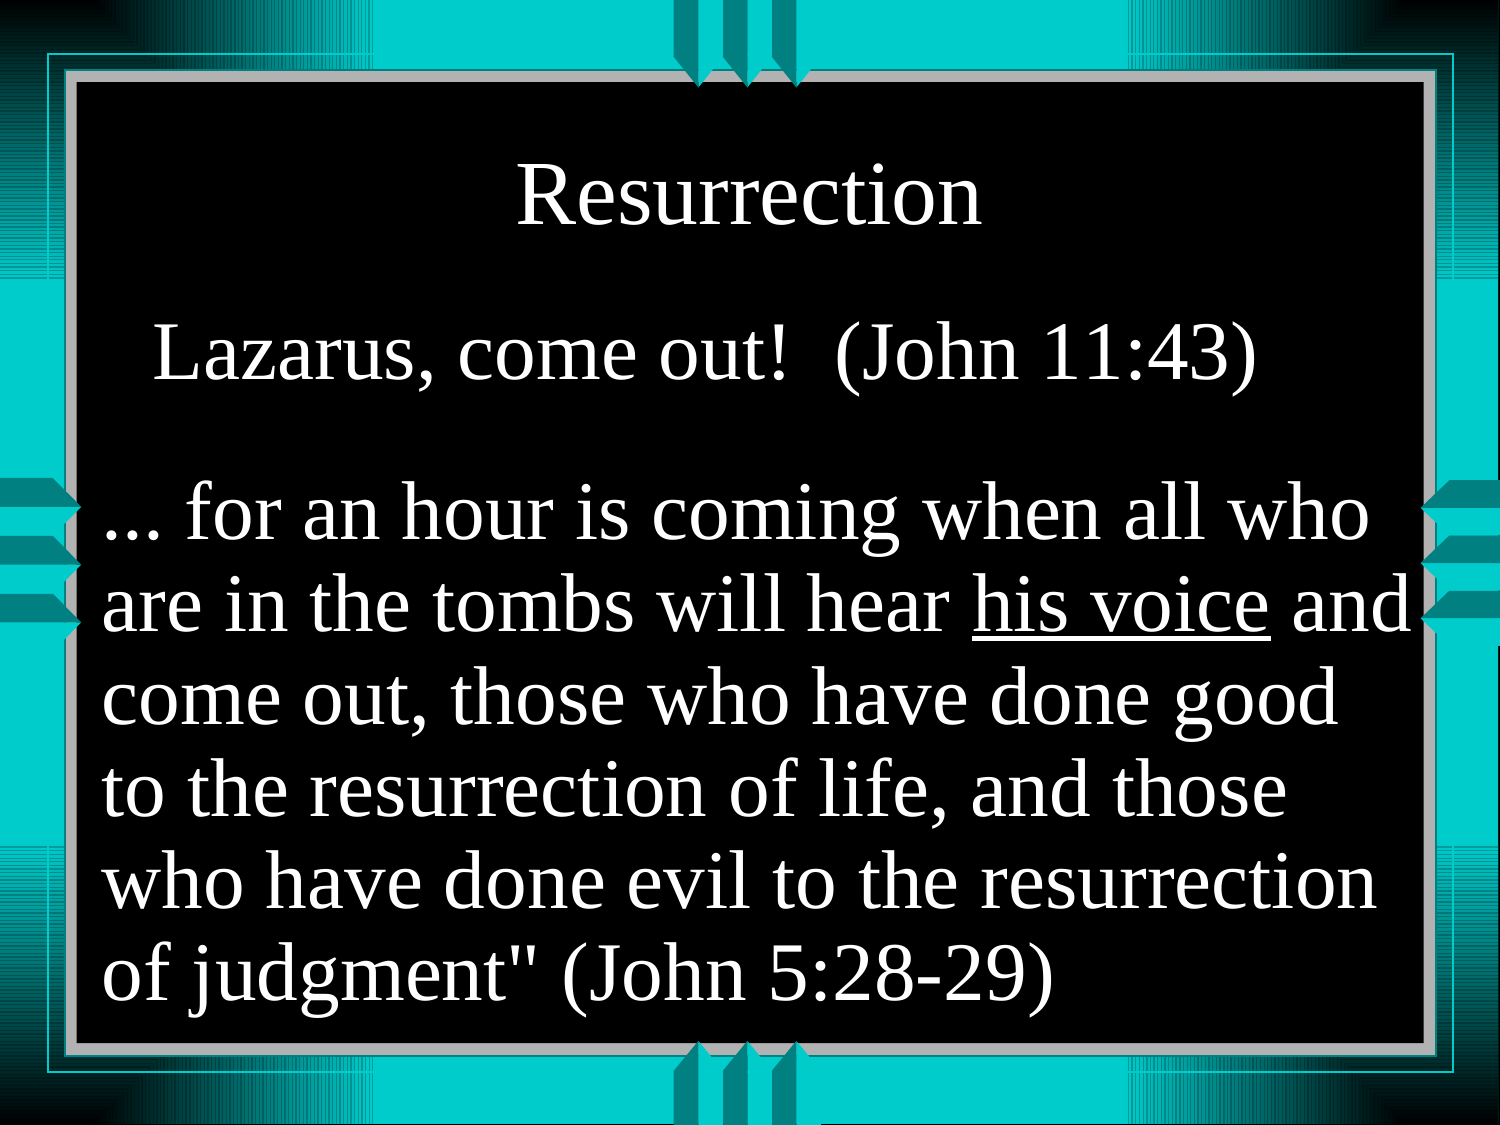

# Resurrection
Lazarus, come out! (John 11:43)
... for an hour is coming when all who are in the tombs will hear his voice and come out, those who have done good to the resurrection of life, and those who have done evil to the resurrection of judgment" (John 5:28-29)